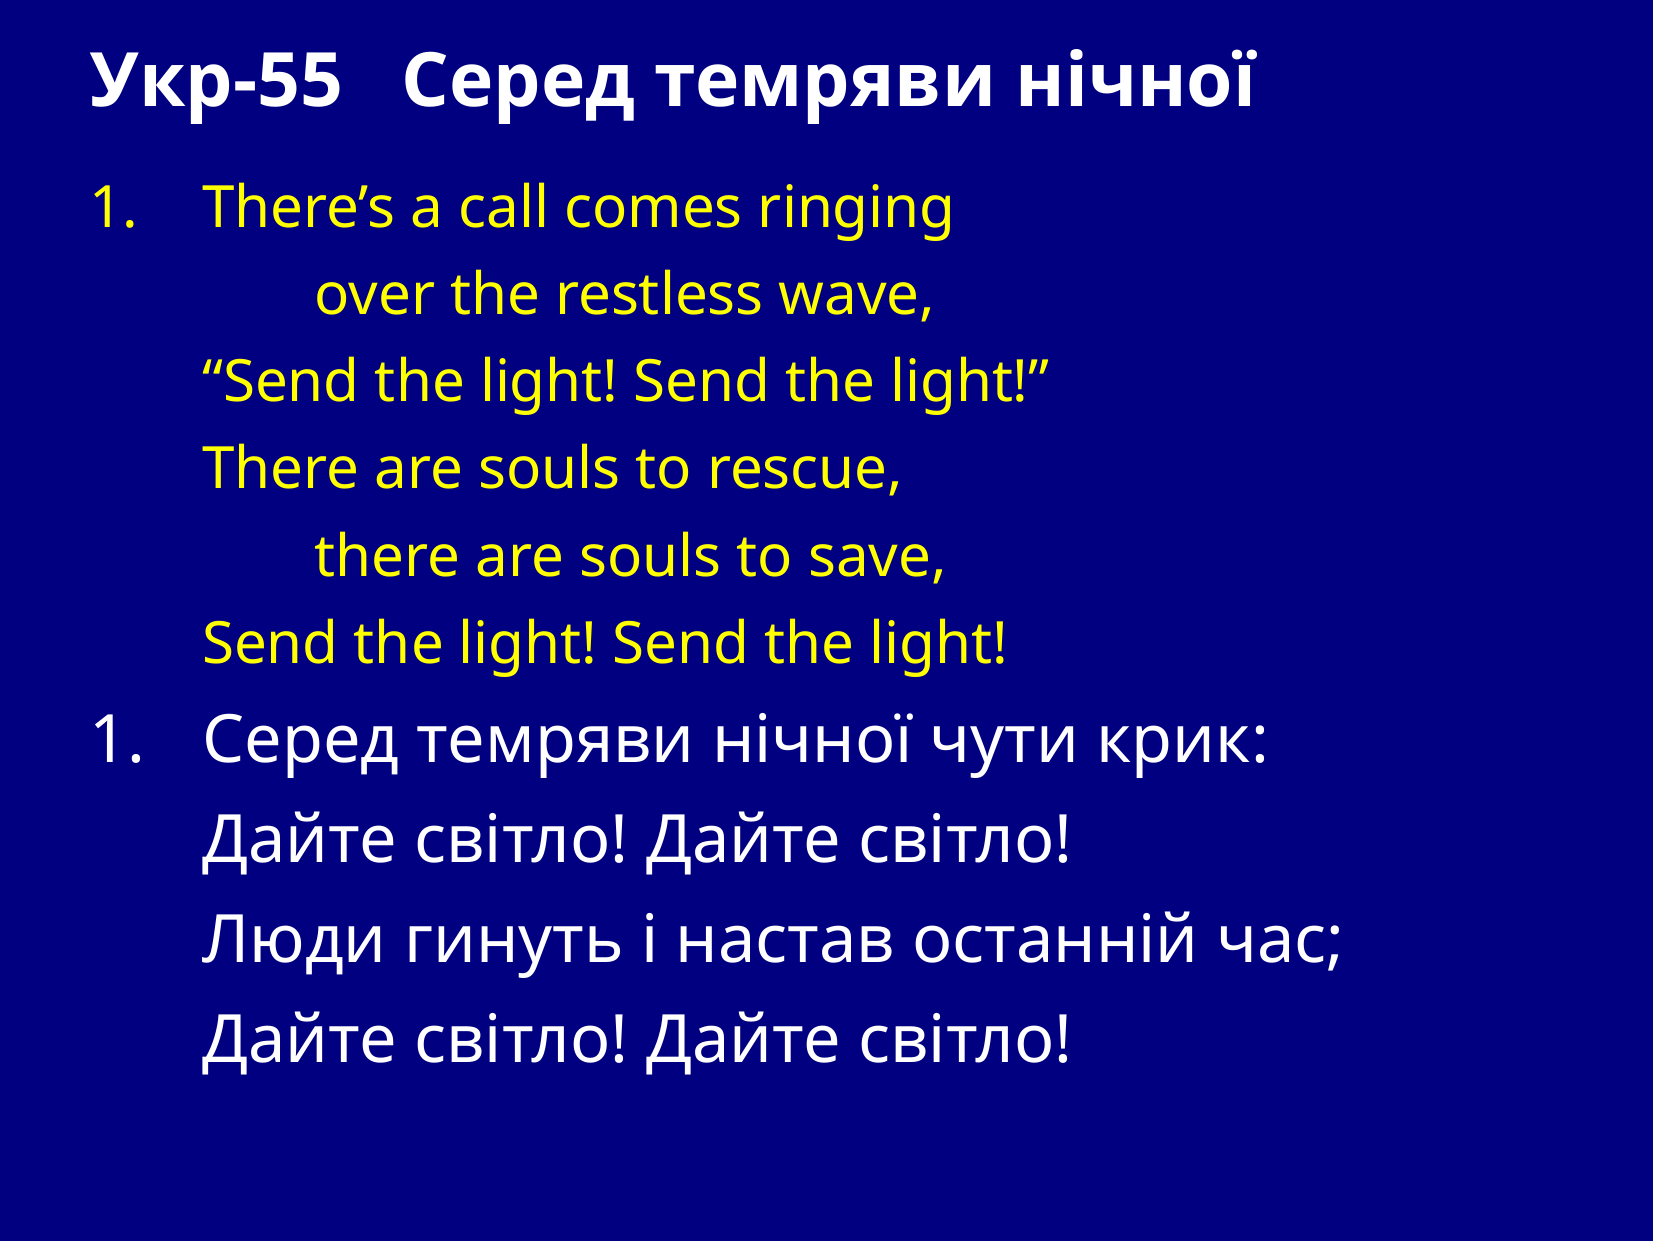

Укр-55 Серед темряви нічної
1.	There’s a call comes ringing
		over the restless wave,
	“Send the light! Send the light!”
	There are souls to rescue,
		there are souls to save,
	Send the light! Send the light!
1.	Серед темряви нічної чути крик:
	Дайте світло! Дайте світло!
	Люди гинуть і настав останній час;
	Дайте світло! Дайте світло!